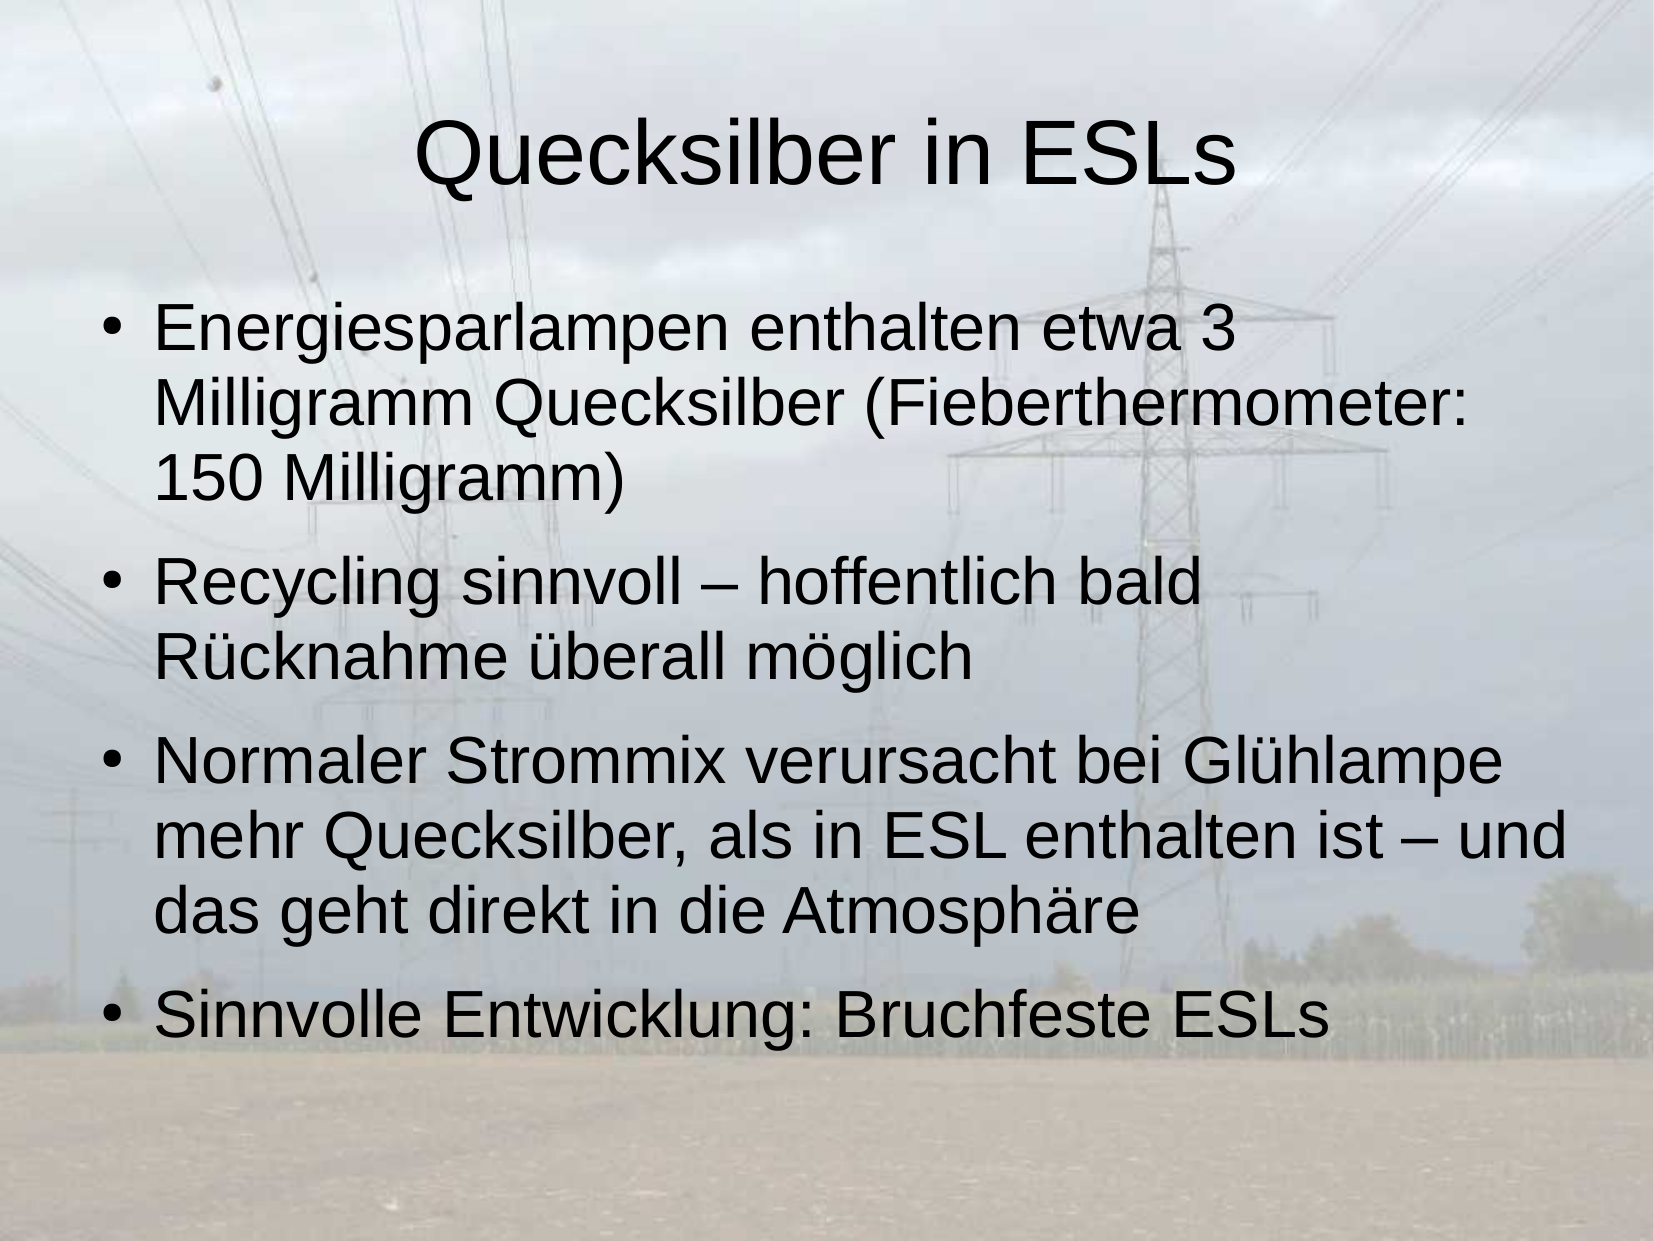

# Quecksilber in ESLs
Energiesparlampen enthalten etwa 3 Milligramm Quecksilber (Fieberthermometer: 150 Milligramm)
Recycling sinnvoll – hoffentlich bald Rücknahme überall möglich
Normaler Strommix verursacht bei Glühlampe mehr Quecksilber, als in ESL enthalten ist – und das geht direkt in die Atmosphäre
Sinnvolle Entwicklung: Bruchfeste ESLs